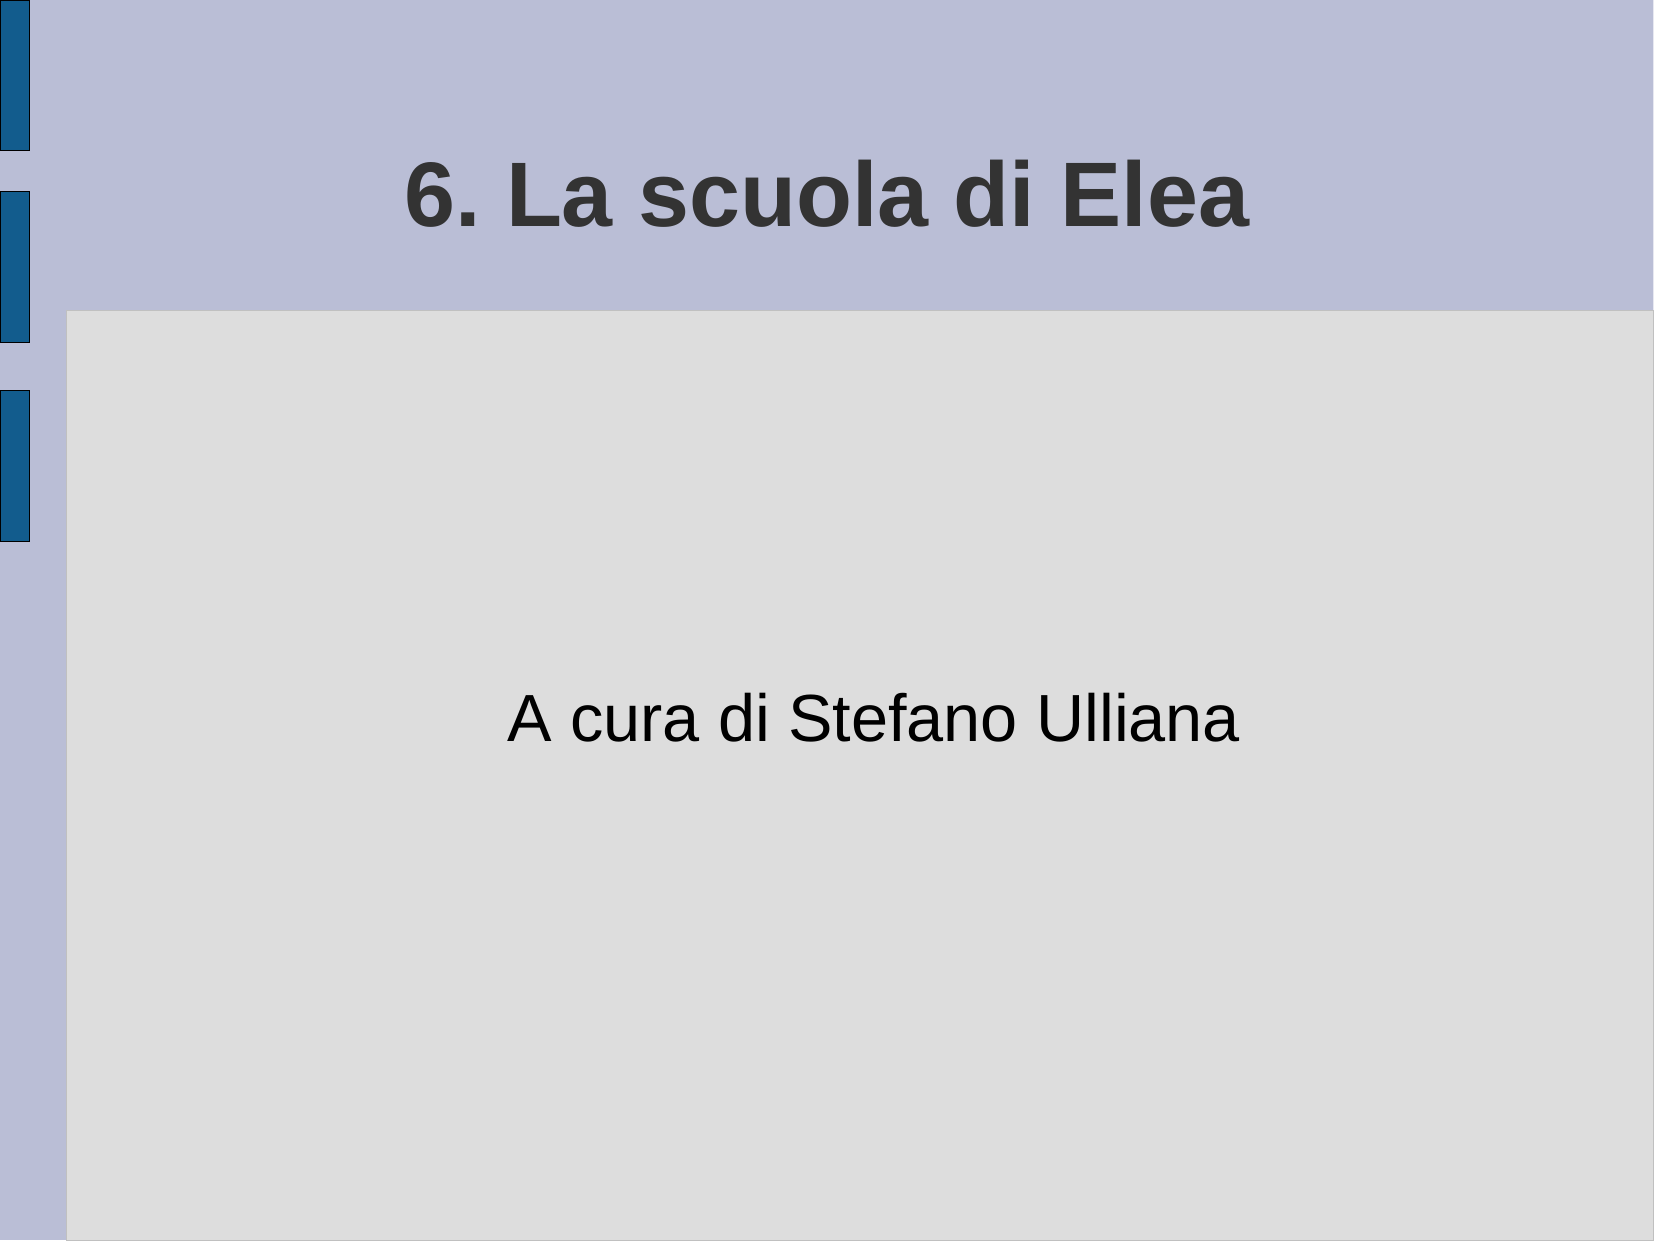

# 6. La scuola di Elea
A cura di Stefano Ulliana